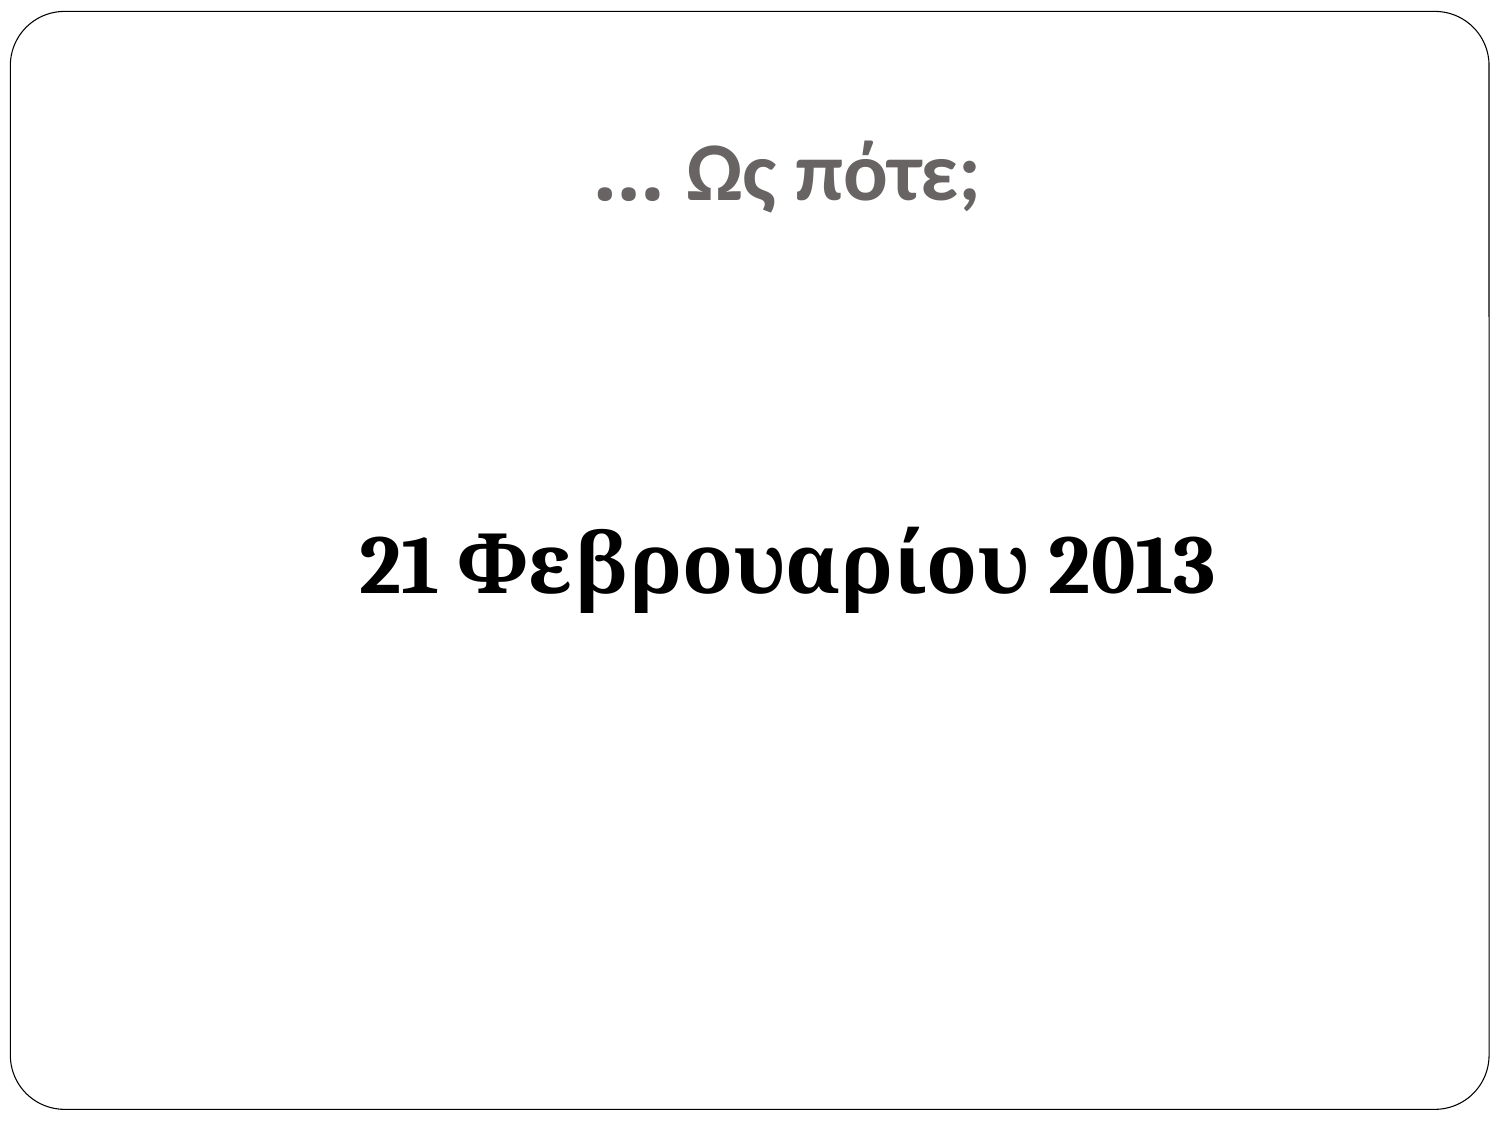

# … Ως πότε;
21 Φεβρουαρίου 2013